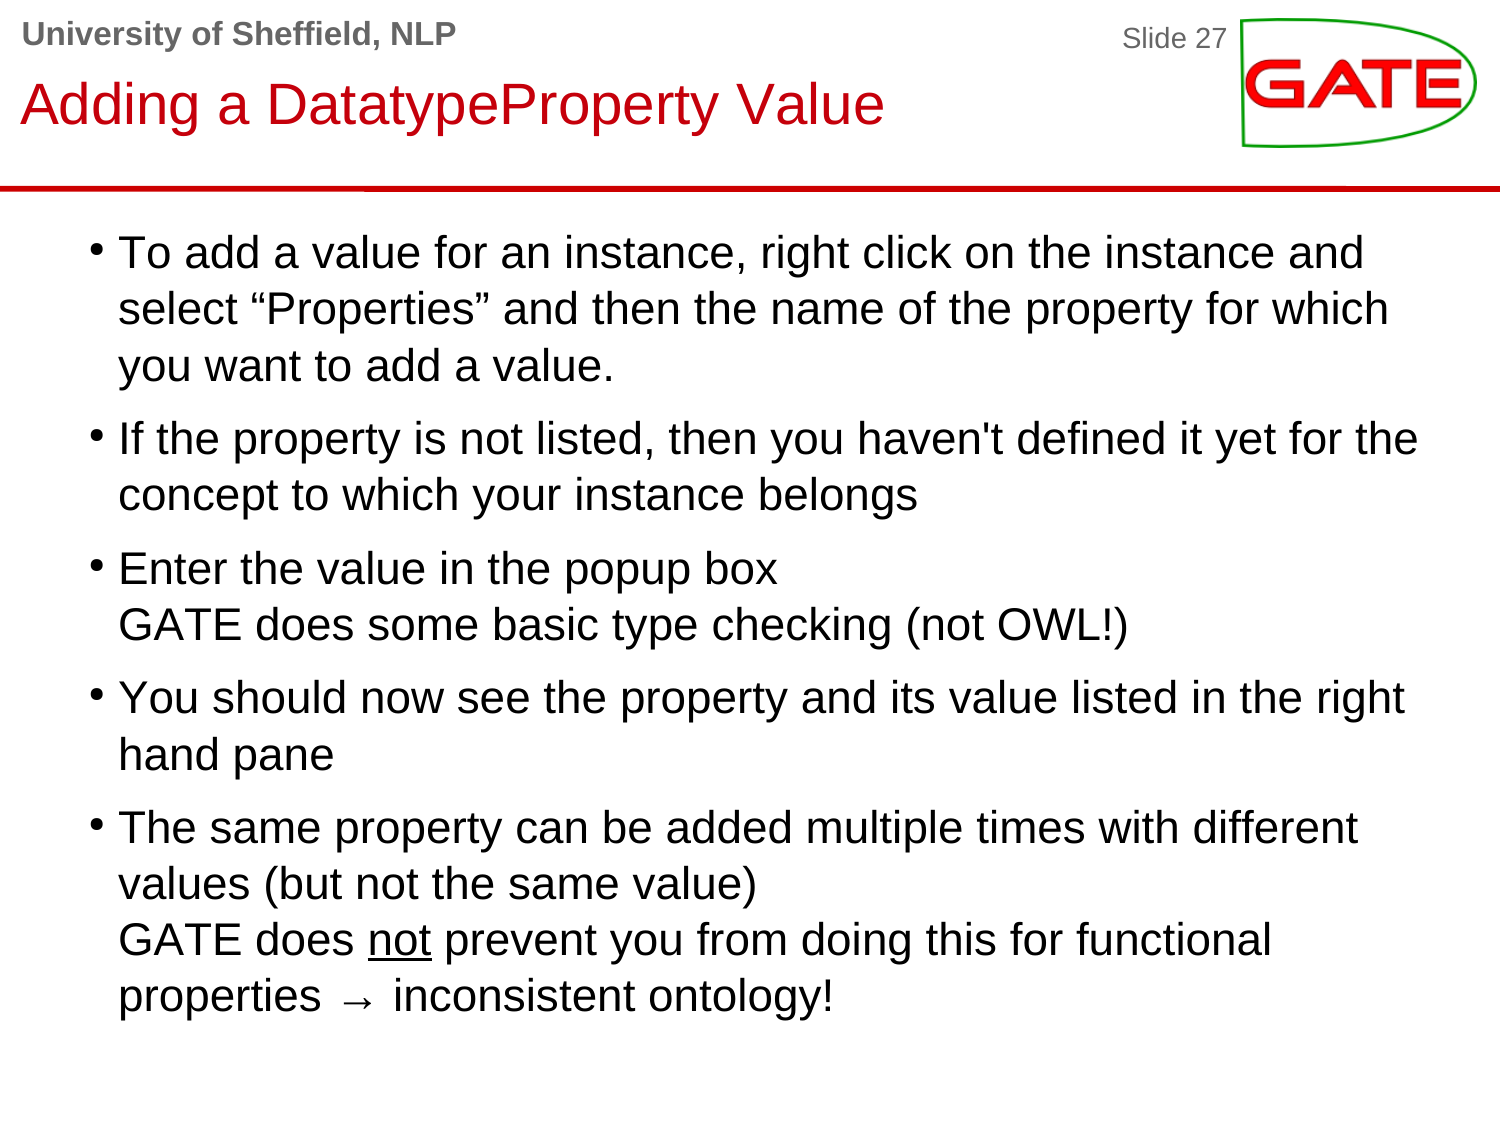

27
# Adding a DatatypeProperty Value
To add a value for an instance, right click on the instance and select “Properties” and then the name of the property for which you want to add a value.
If the property is not listed, then you haven't defined it yet for the concept to which your instance belongs
Enter the value in the popup box
GATE does some basic type checking (not OWL!)
You should now see the property and its value listed in the right hand pane
The same property can be added multiple times with different values (but not the same value)
GATE does not prevent you from doing this for functional properties → inconsistent ontology!